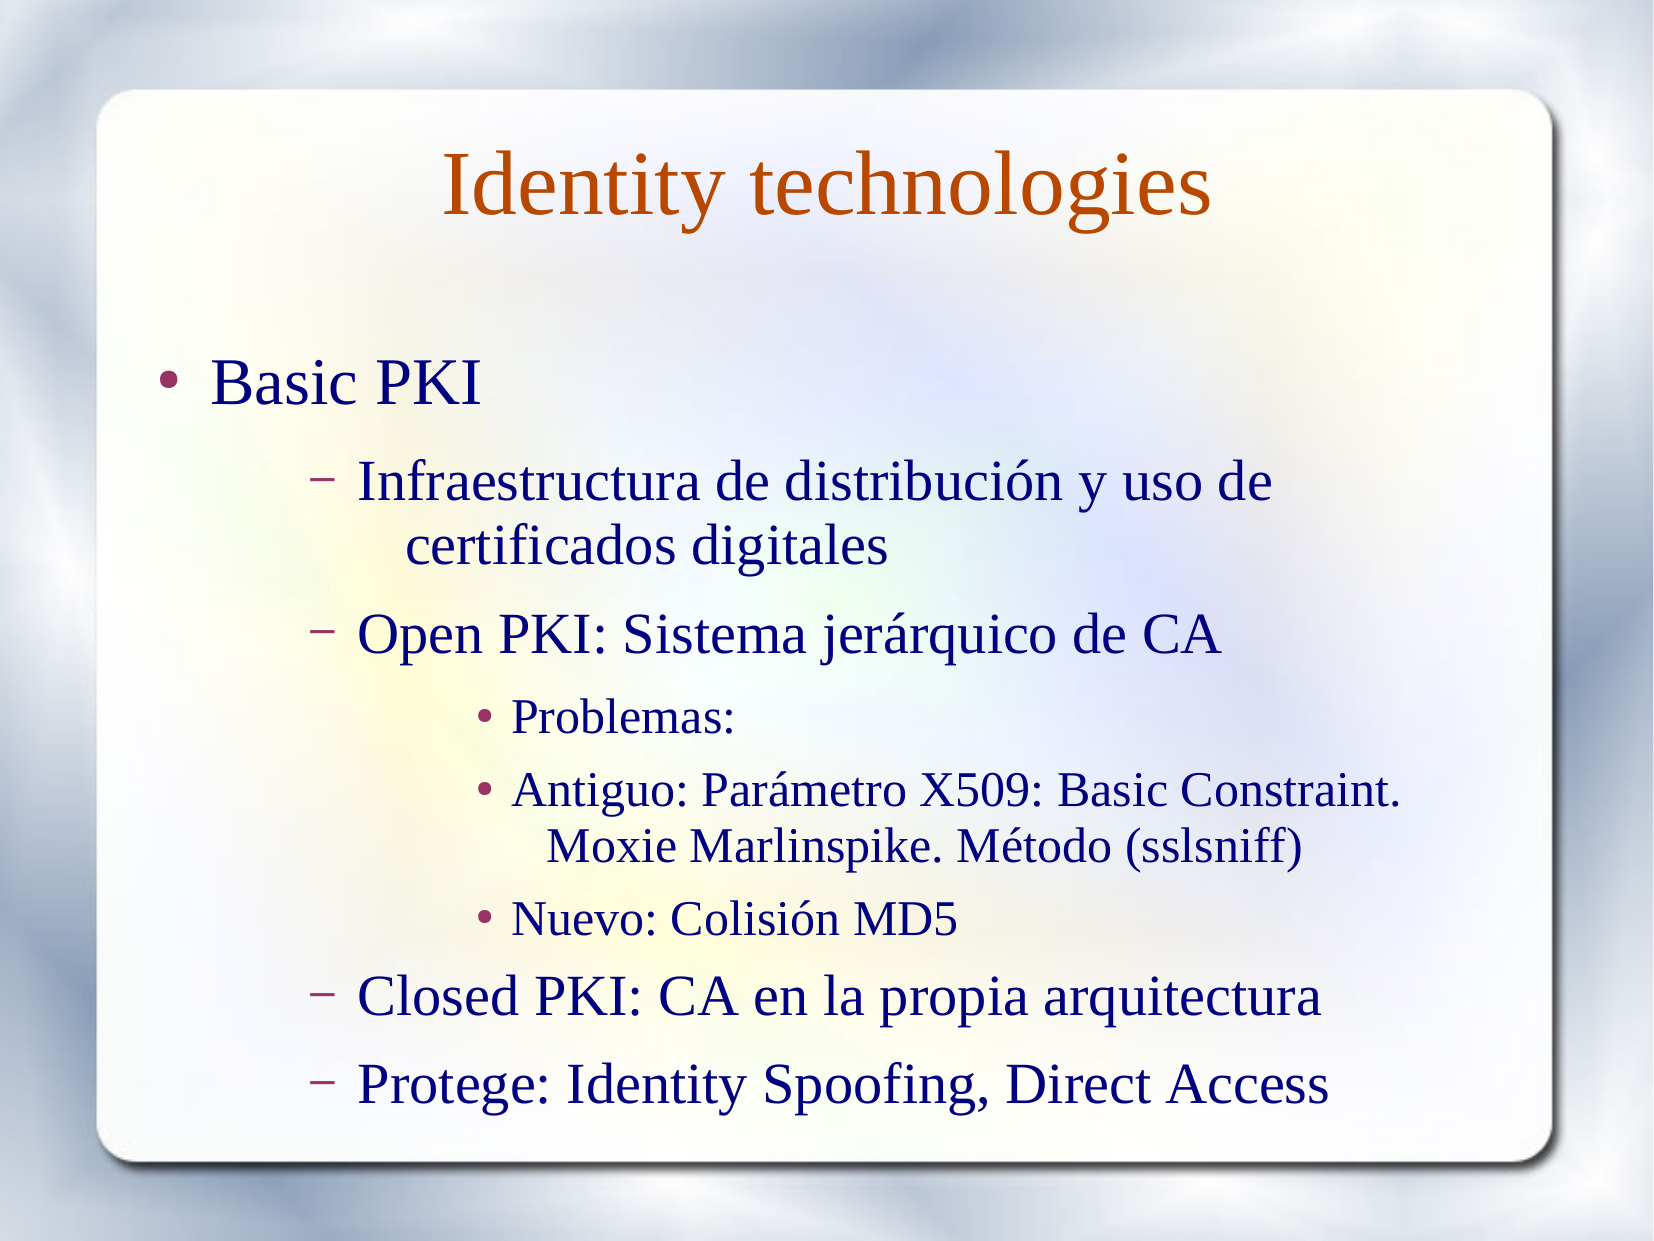

# Identity technologies
Basic PKI
Infraestructura de distribución y uso de certificados digitales
Open PKI: Sistema jerárquico de CA
Problemas:
Antiguo: Parámetro X509: Basic Constraint. Moxie Marlinspike. Método (sslsniff)
Nuevo: Colisión MD5
Closed PKI: CA en la propia arquitectura
Protege: Identity Spoofing, Direct Access